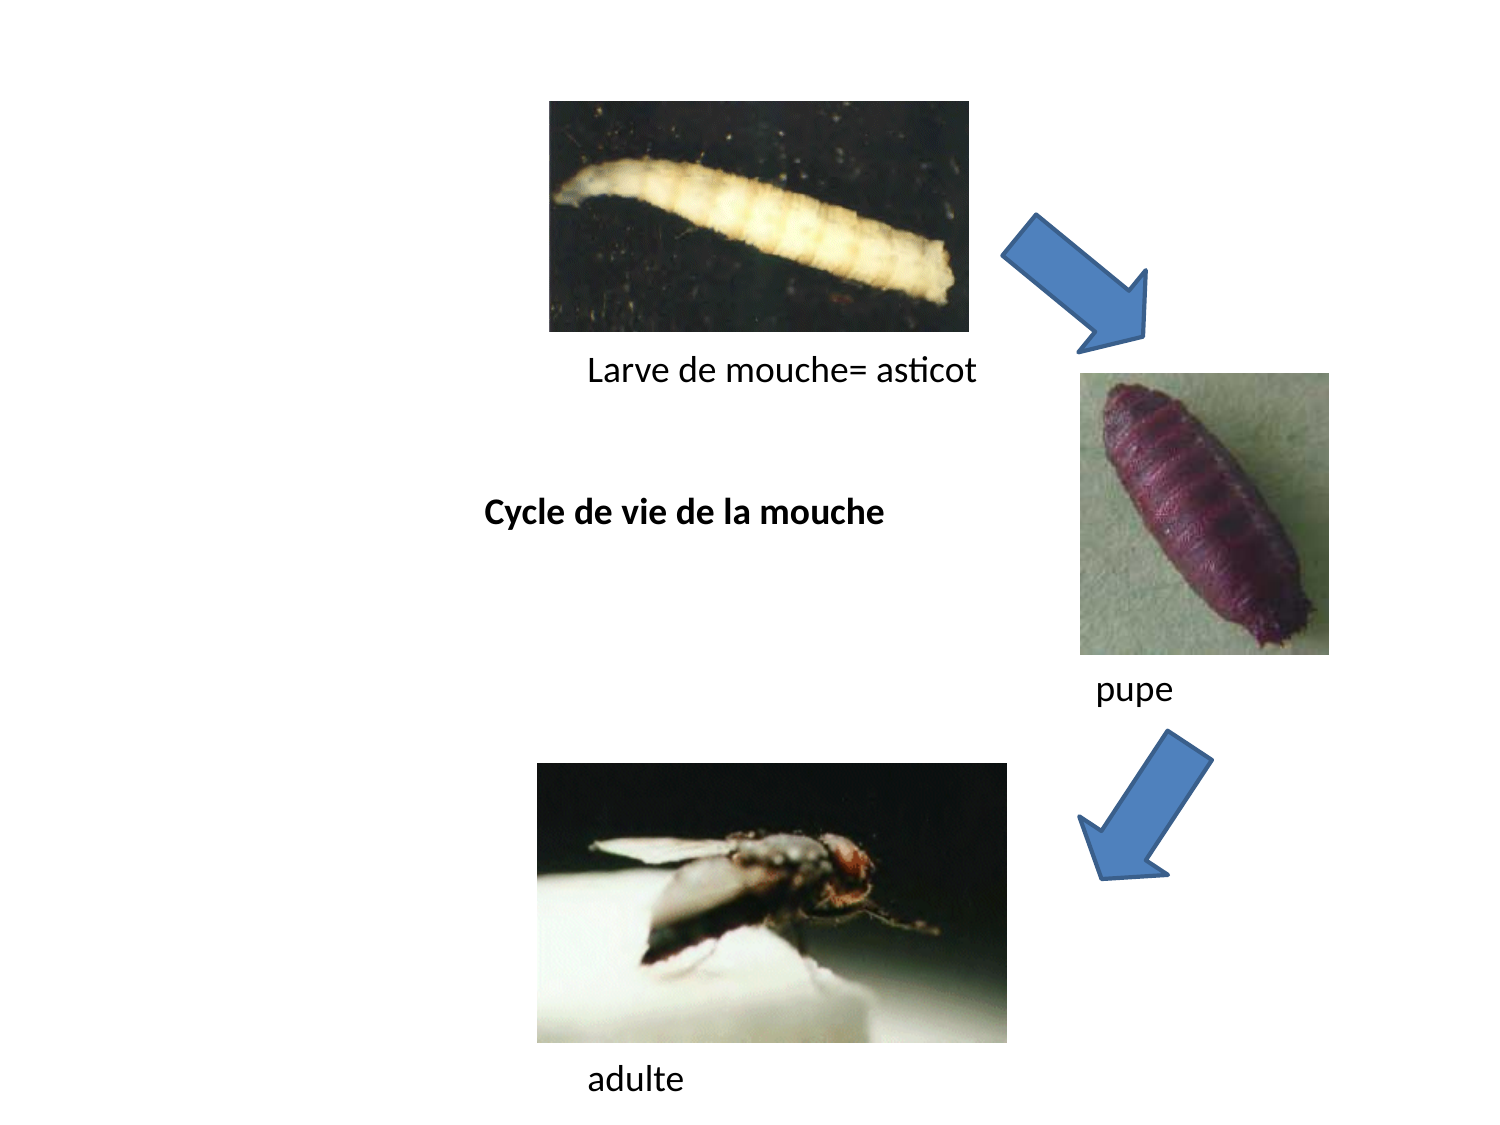

Larve de mouche= asticot
Cycle de vie de la mouche
pupe
adulte